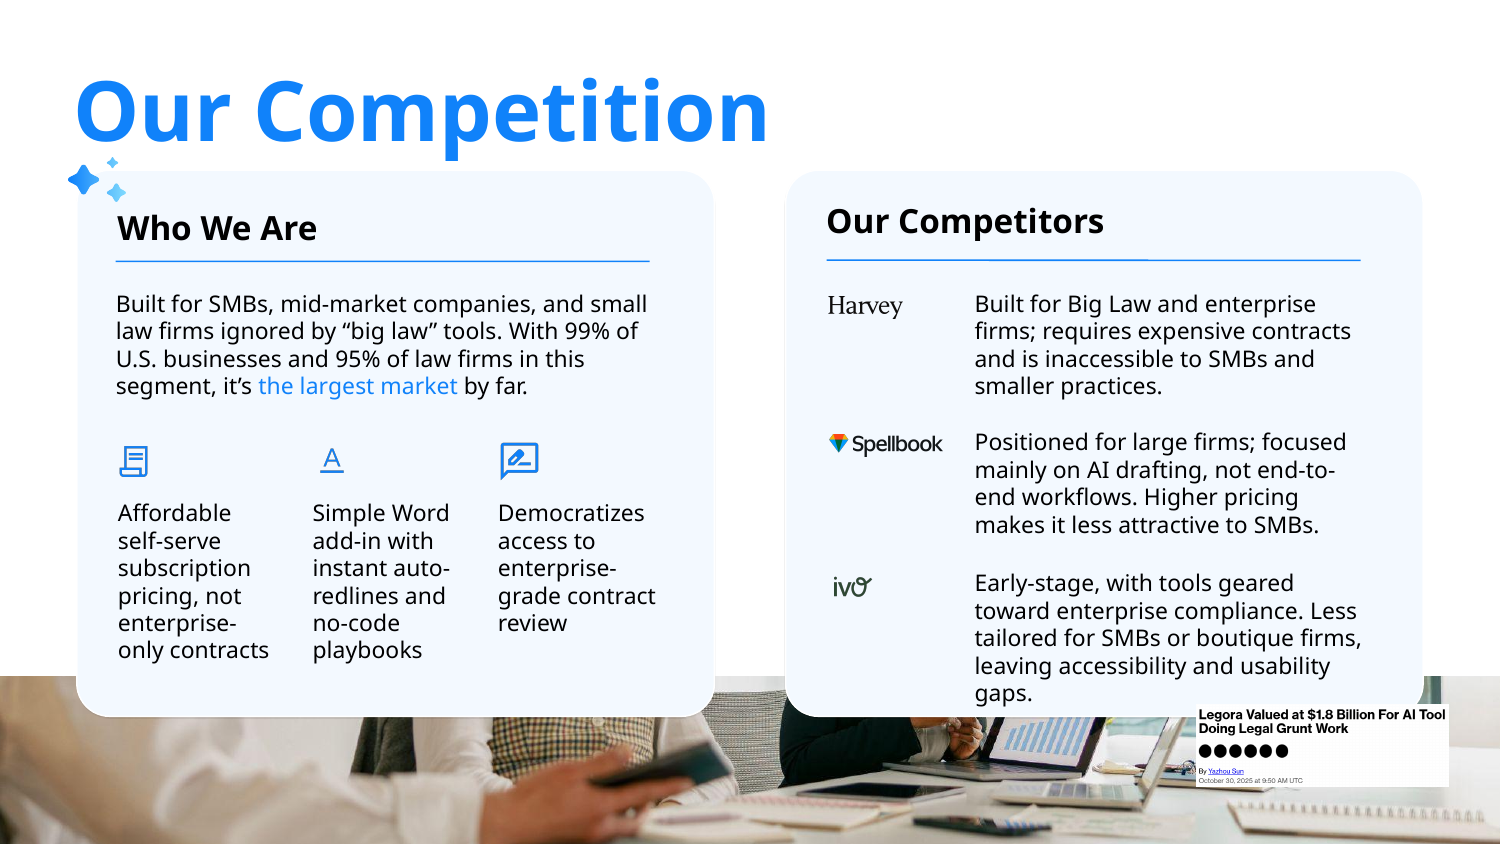

# Our Competition
Our Competitors​
Who We Are
Built for SMBs, mid-market companies, and small law firms ignored by “big law” tools. With 99% of U.S. businesses and 95% of law firms in this segment, it’s the largest market by far.
Built for Big Law and enterprise firms; requires expensive contracts and is inaccessible to SMBs and smaller practices.
Positioned for large firms; focused mainly on AI drafting, not end-to-end workflows. Higher pricing makes it less attractive to SMBs.
Affordable self-serve subscription pricing, not enterprise-only contracts
Simple Word add-in with instant auto-redlines and no-code playbooks
Democratizes access to enterprise-grade contract review
Early-stage, with tools geared toward enterprise compliance. Less tailored for SMBs or boutique firms, leaving accessibility and usability gaps.